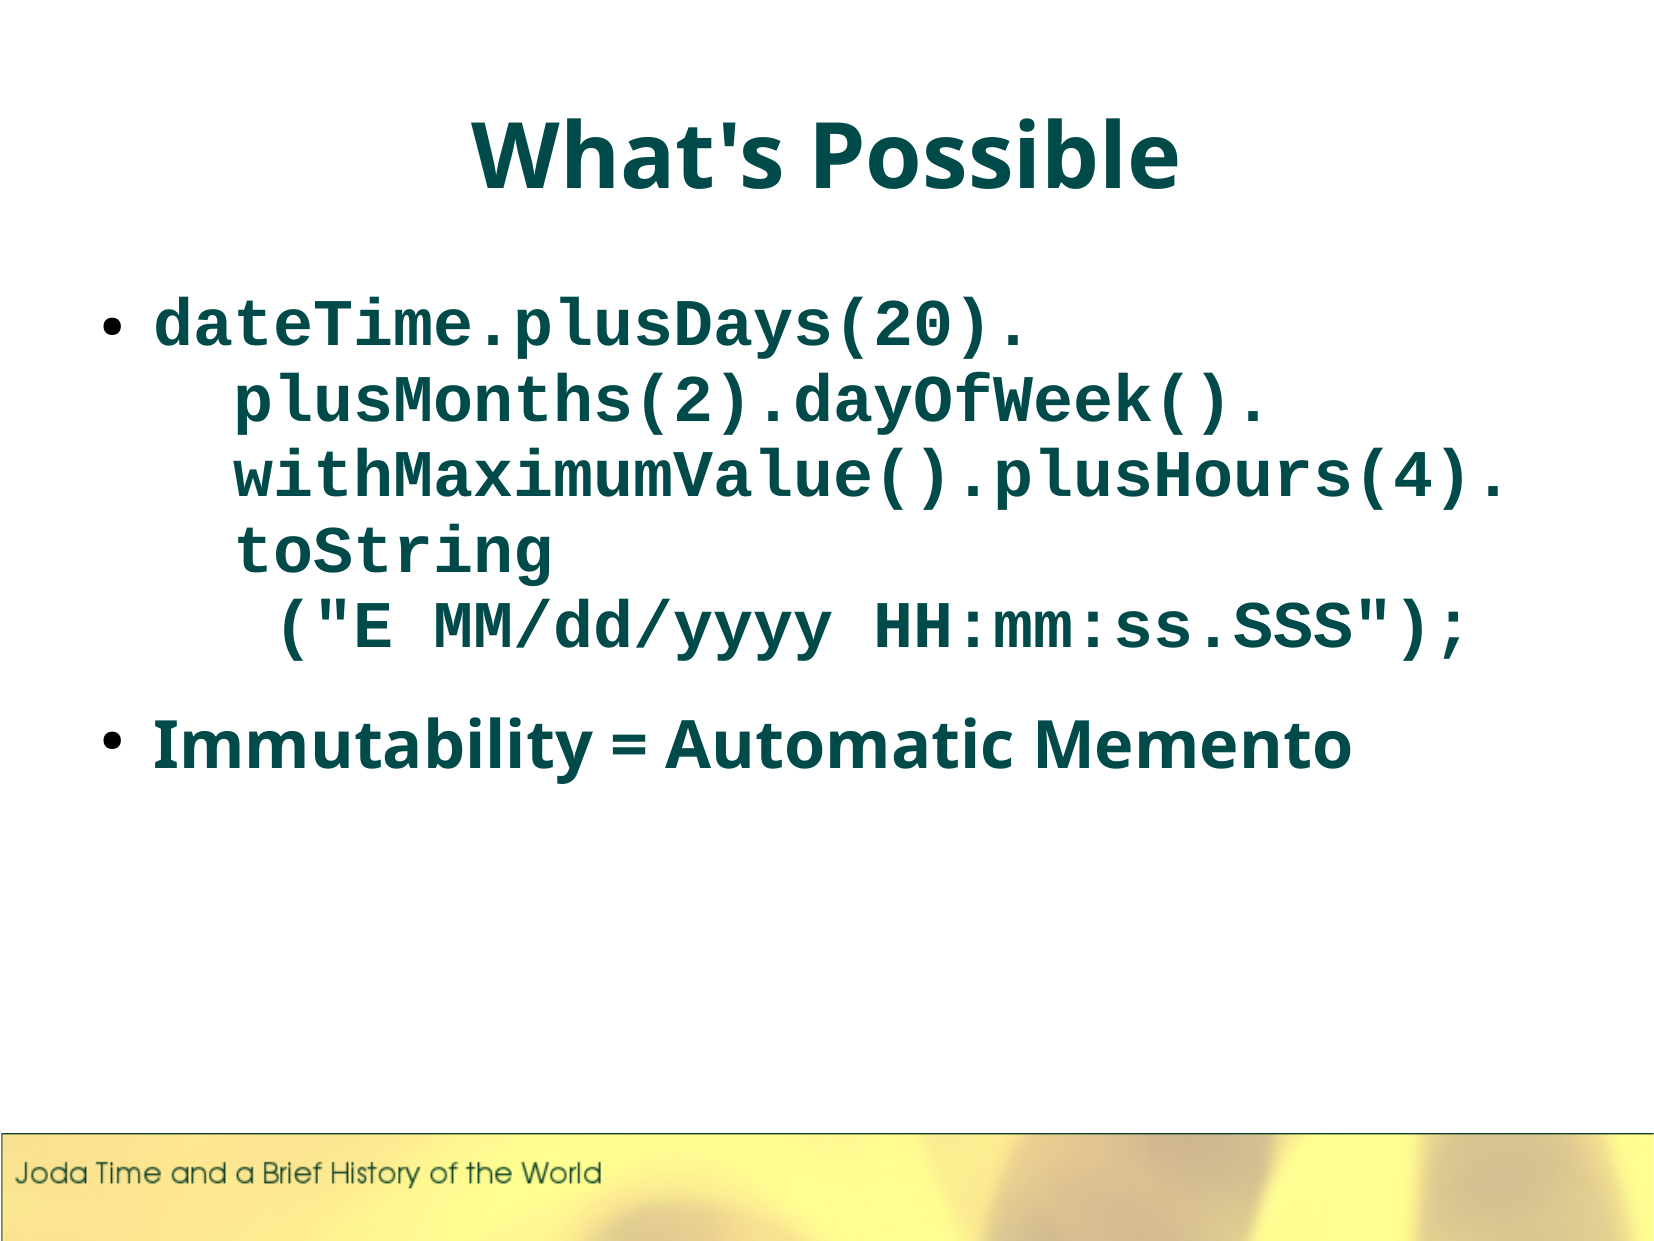

# What's Possible
dateTime.plusDays(20).
 plusMonths(2).dayOfWeek().
 withMaximumValue().plusHours(4).
 toString
 ("E MM/dd/yyyy HH:mm:ss.SSS");
Immutability = Automatic Memento